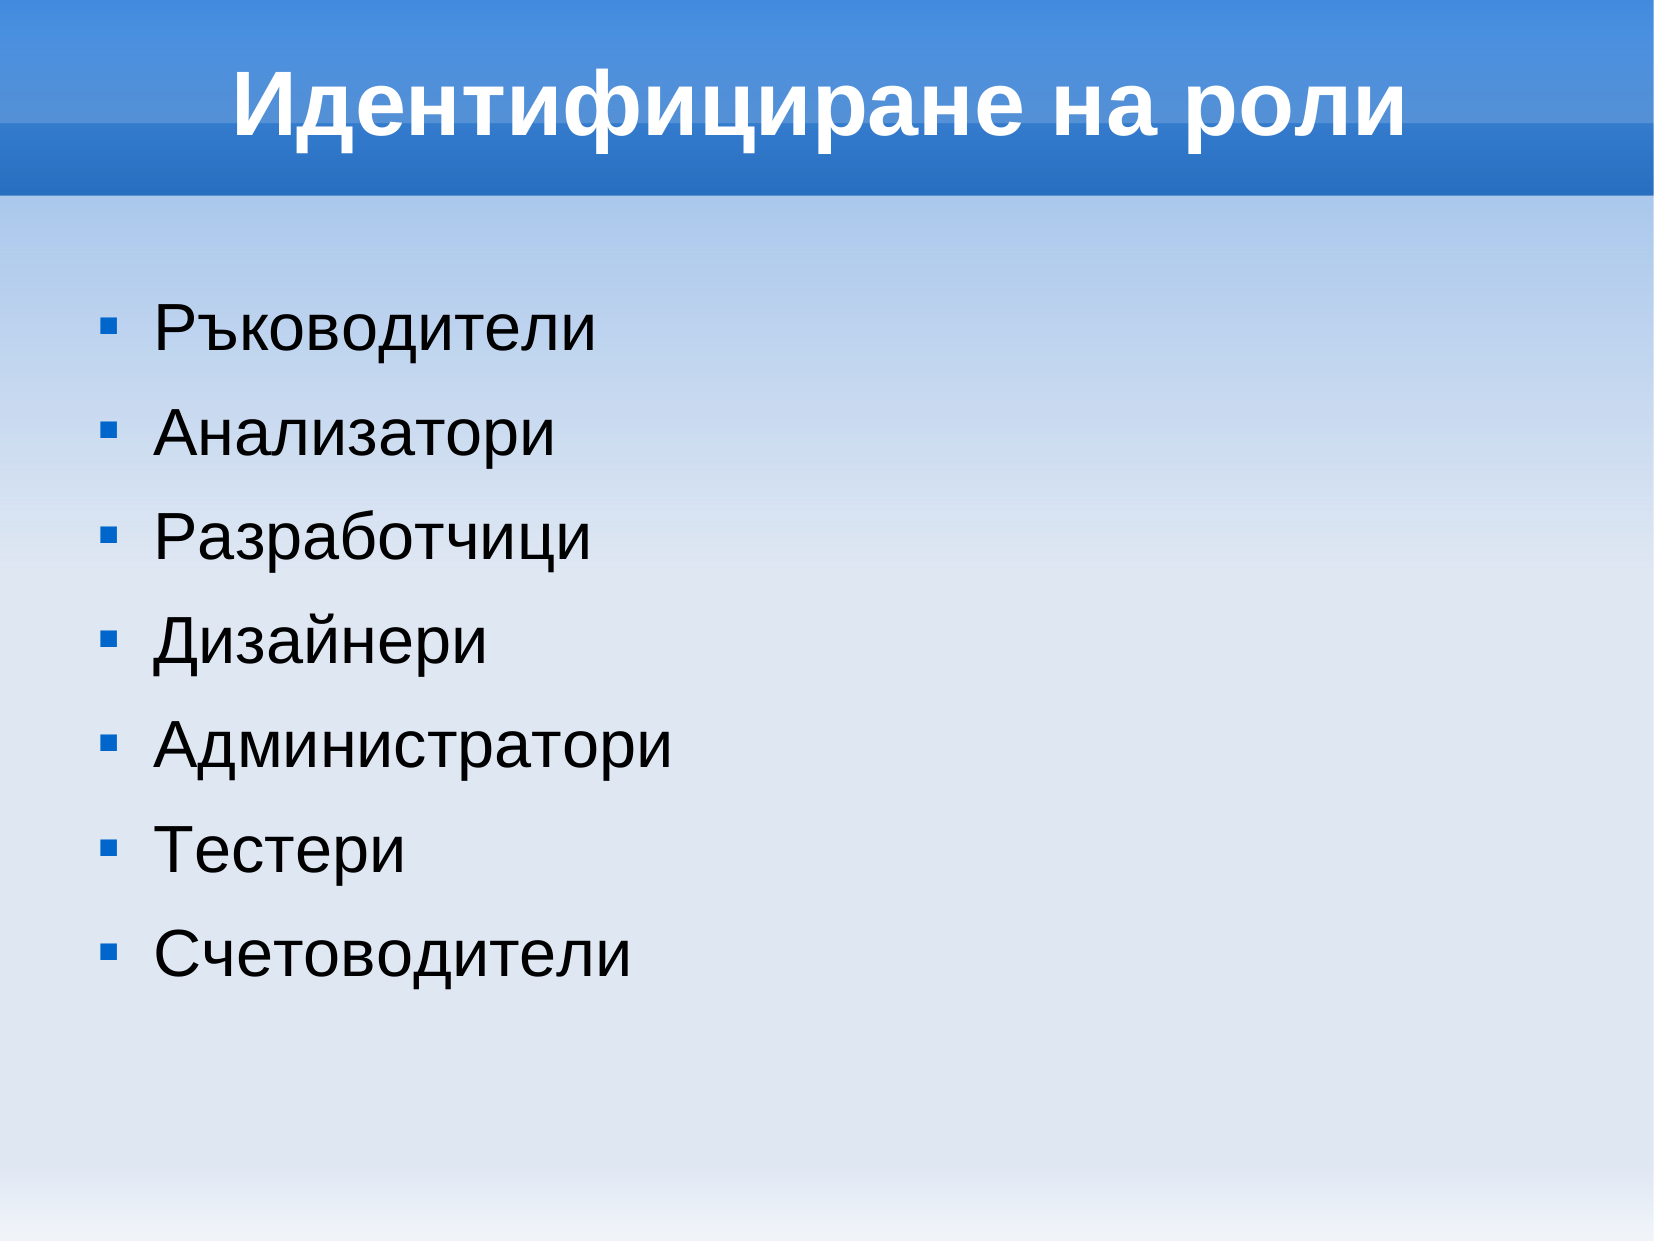

# Идентифициране на роли
Ръководители
Анализатори
Разработчици
Дизайнери
Администратори
Тестери
Счетоводители